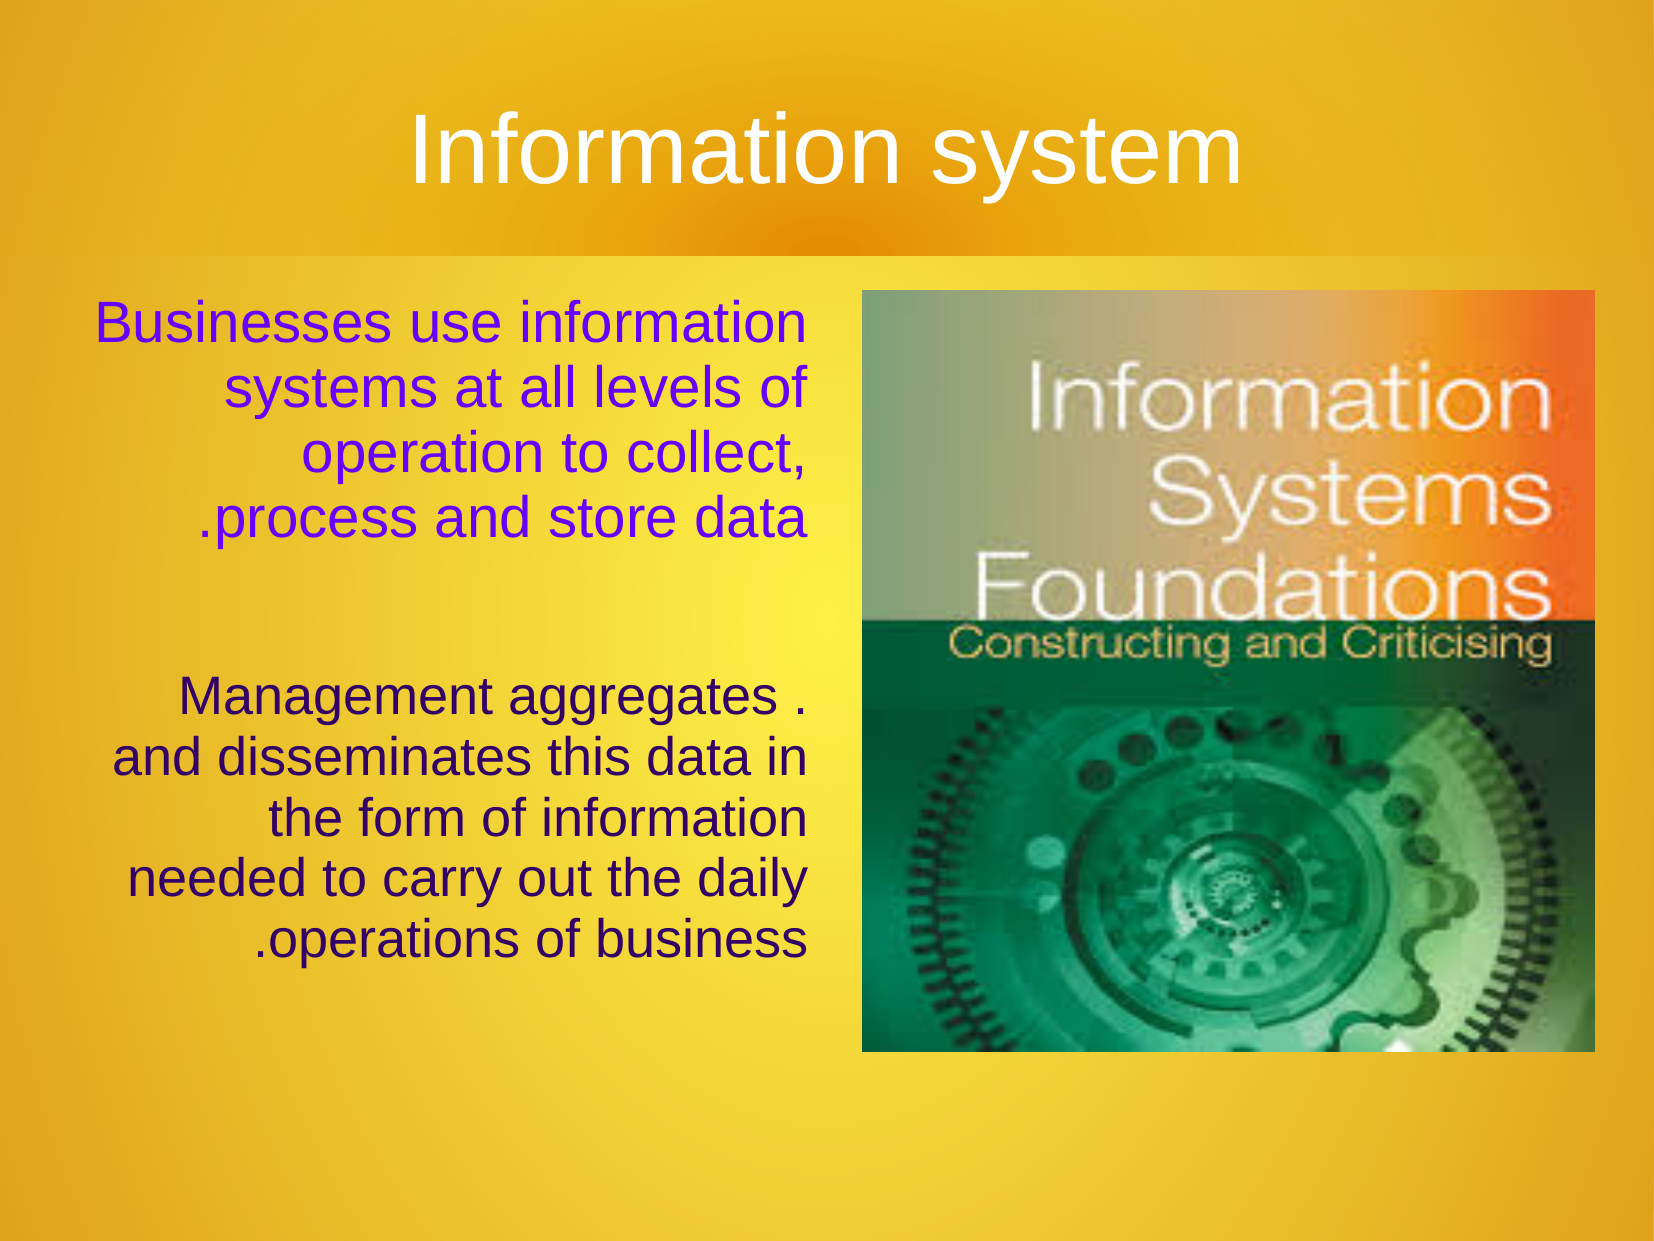

# Information system
Businesses use information systems at all levels of operation to collect, process and store data.
. Management aggregates and disseminates this data in the form of information needed to carry out the daily operations of business.